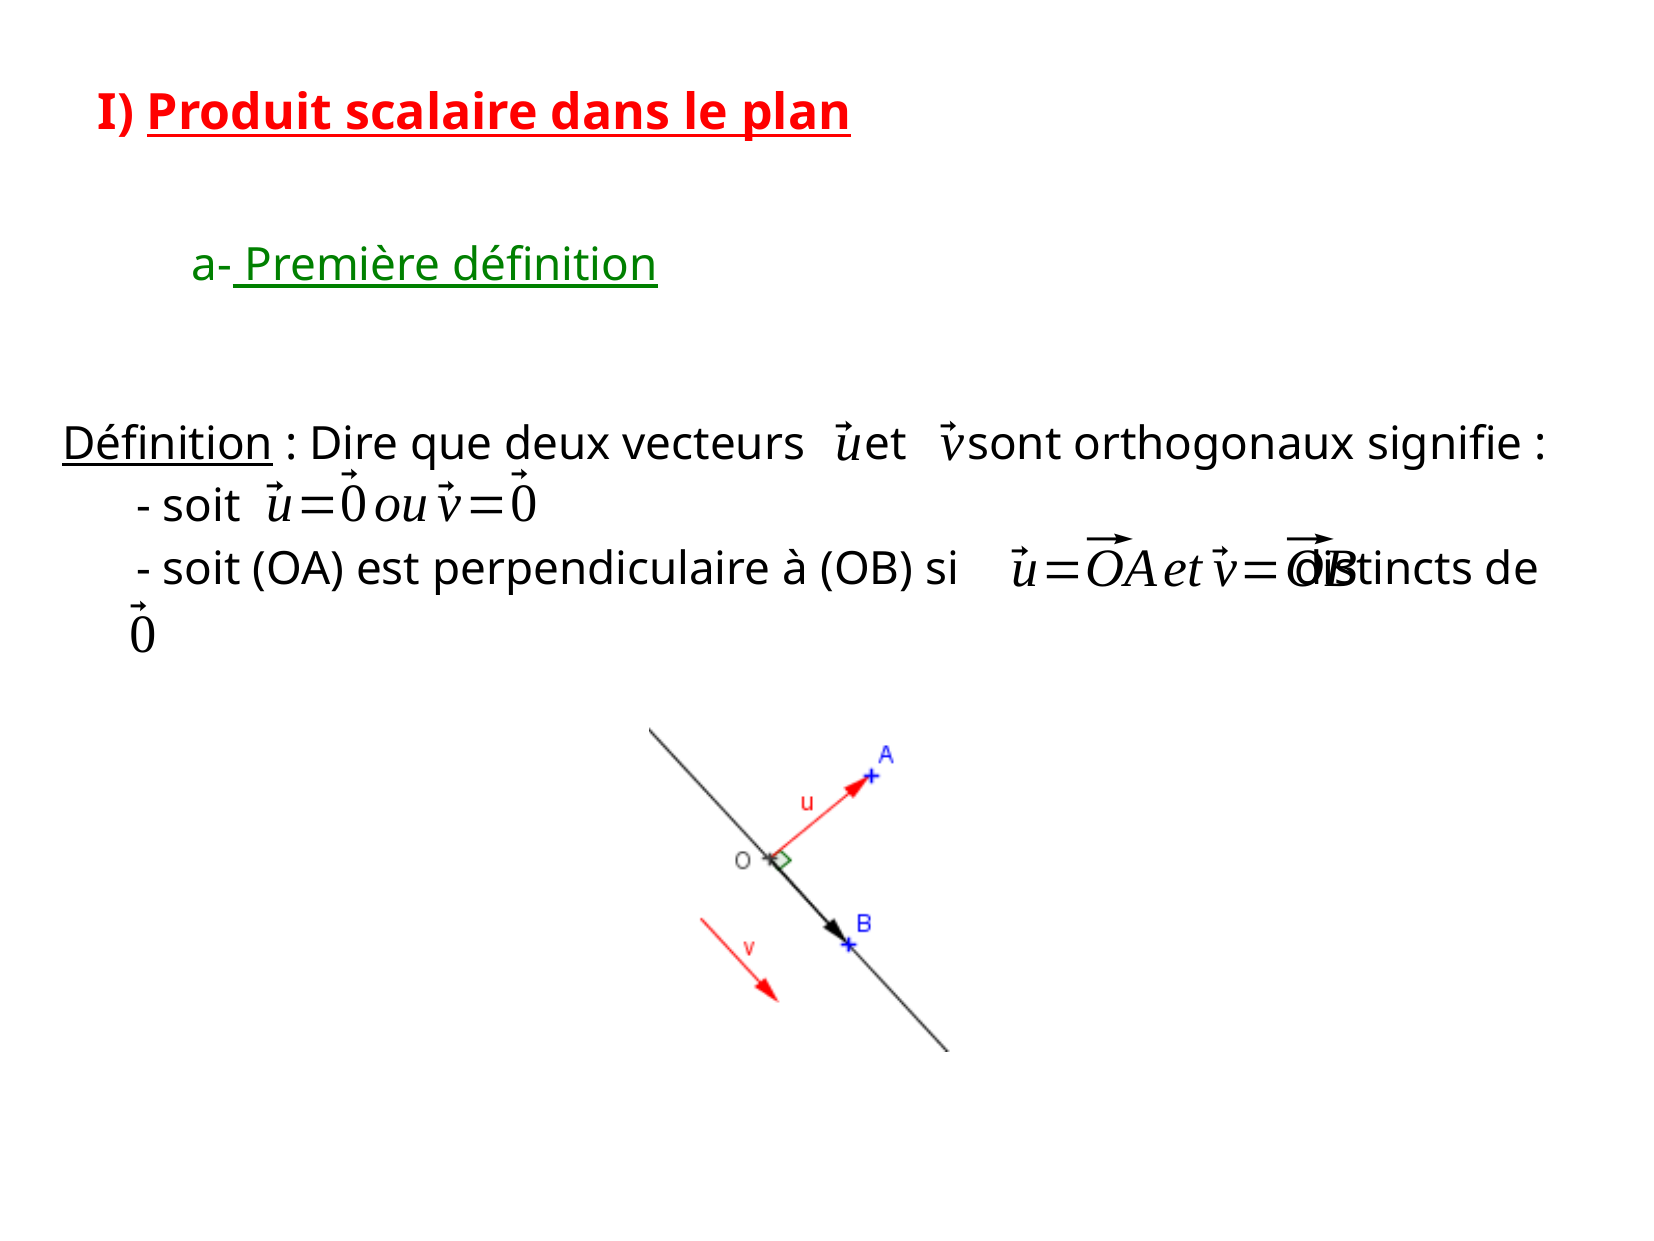

I) Produit scalaire dans le plan
a- Première définition
Définition : Dire que deux vecteurs et sont orthogonaux signifie :
	- soit
	- soit (OA) est perpendiculaire à (OB) si distincts de